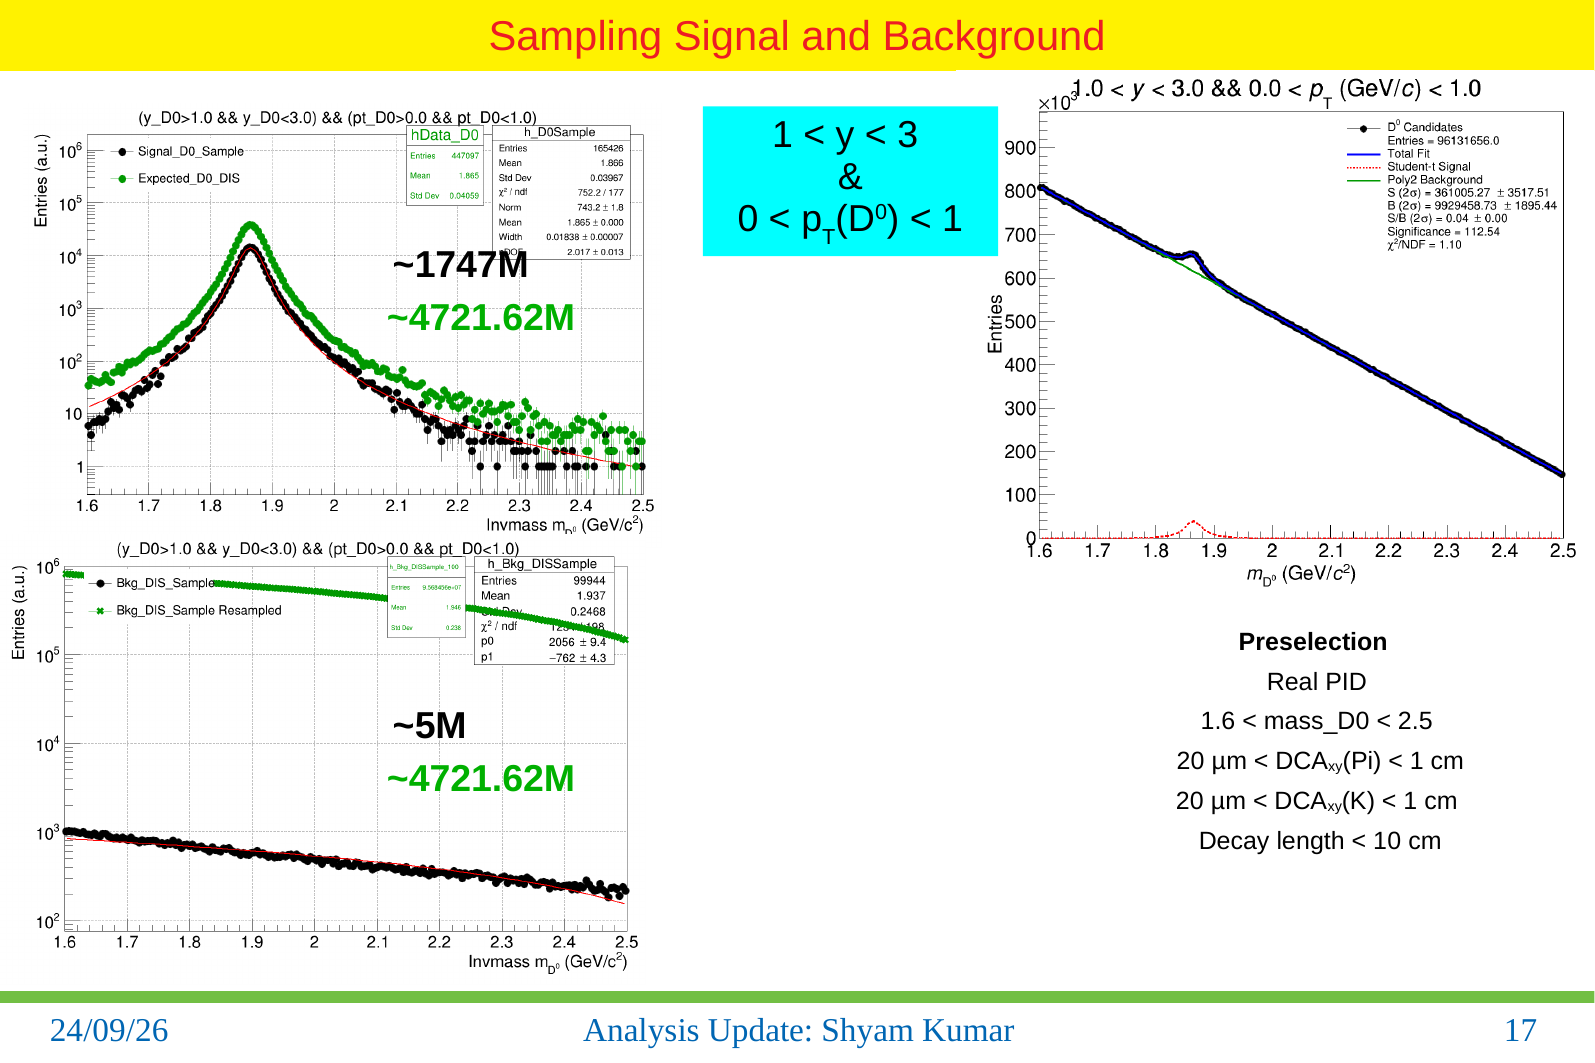

# Sampling Signal and Background
1 < y < 3
&
 0 < pT(D0) < 1
~1747M
~4721.62M
Preselection
Real PID
1.6 < mass_D0 < 2.5
 20 µm < DCAxy(Pi) < 1 cm
20 µm < DCAxy(K) < 1 cm
 Decay length < 10 cm
~5M
~4721.62M
Analysis Update: Shyam Kumar
17